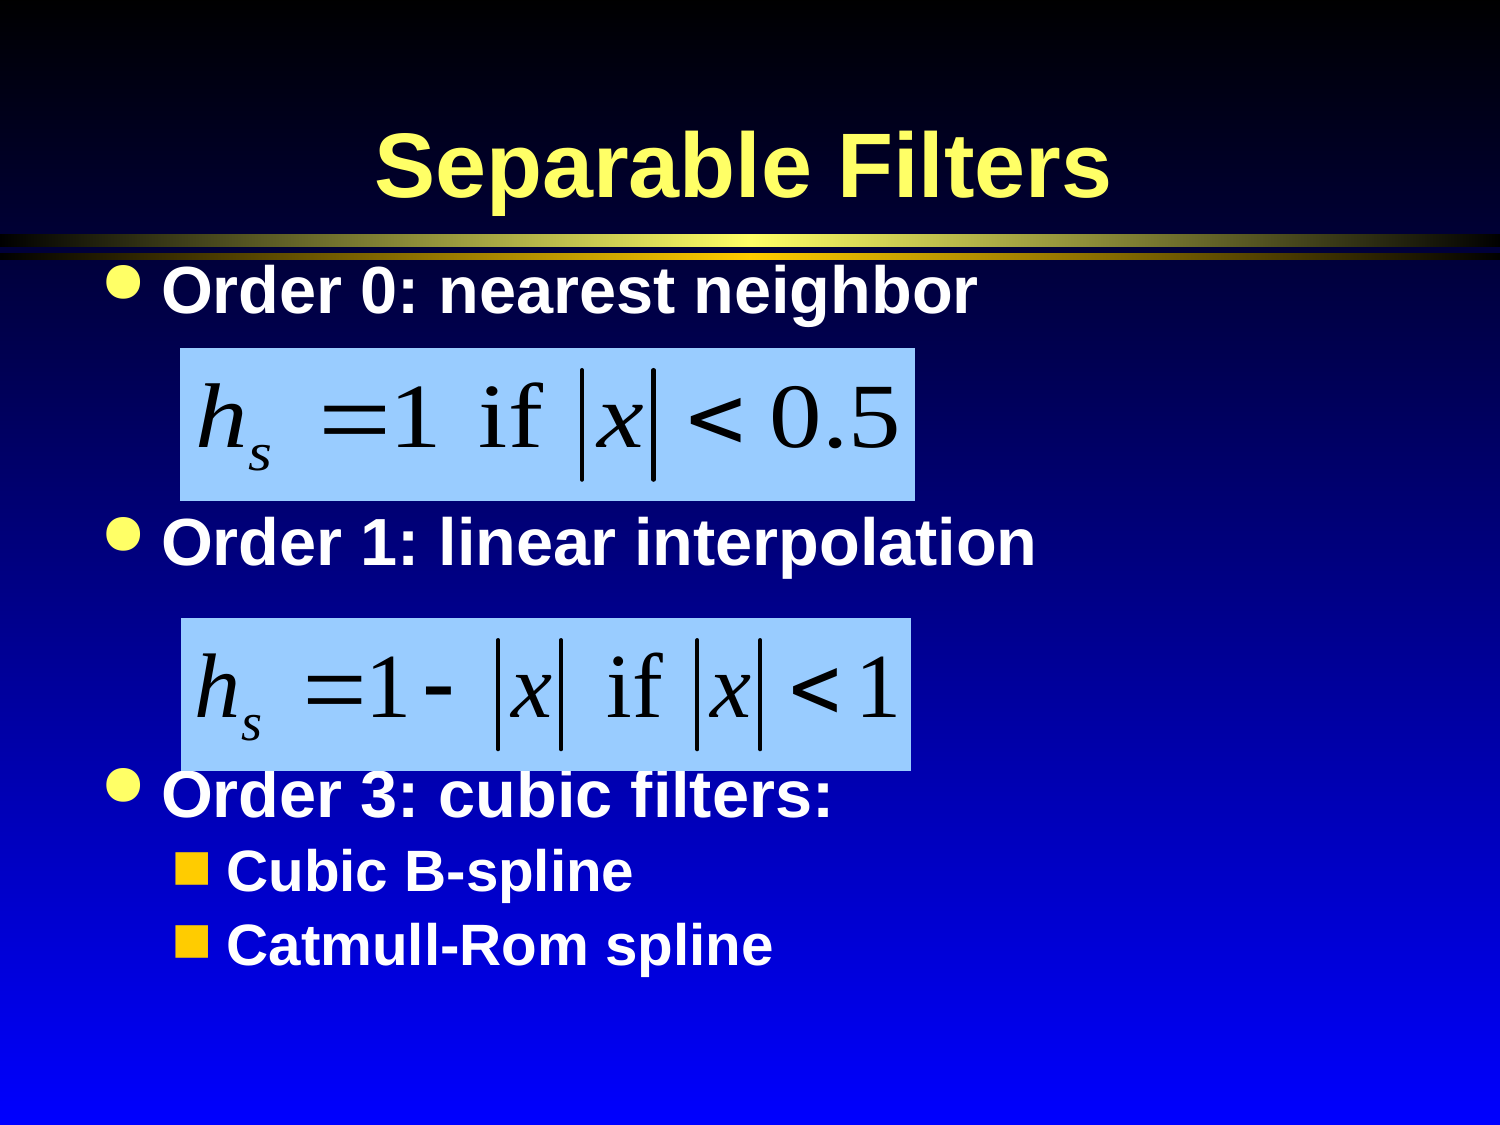

# Separable Filters
Order 0: nearest neighbor
Order 1: linear interpolation
Order 3: cubic filters:
Cubic B-spline
Catmull-Rom spline